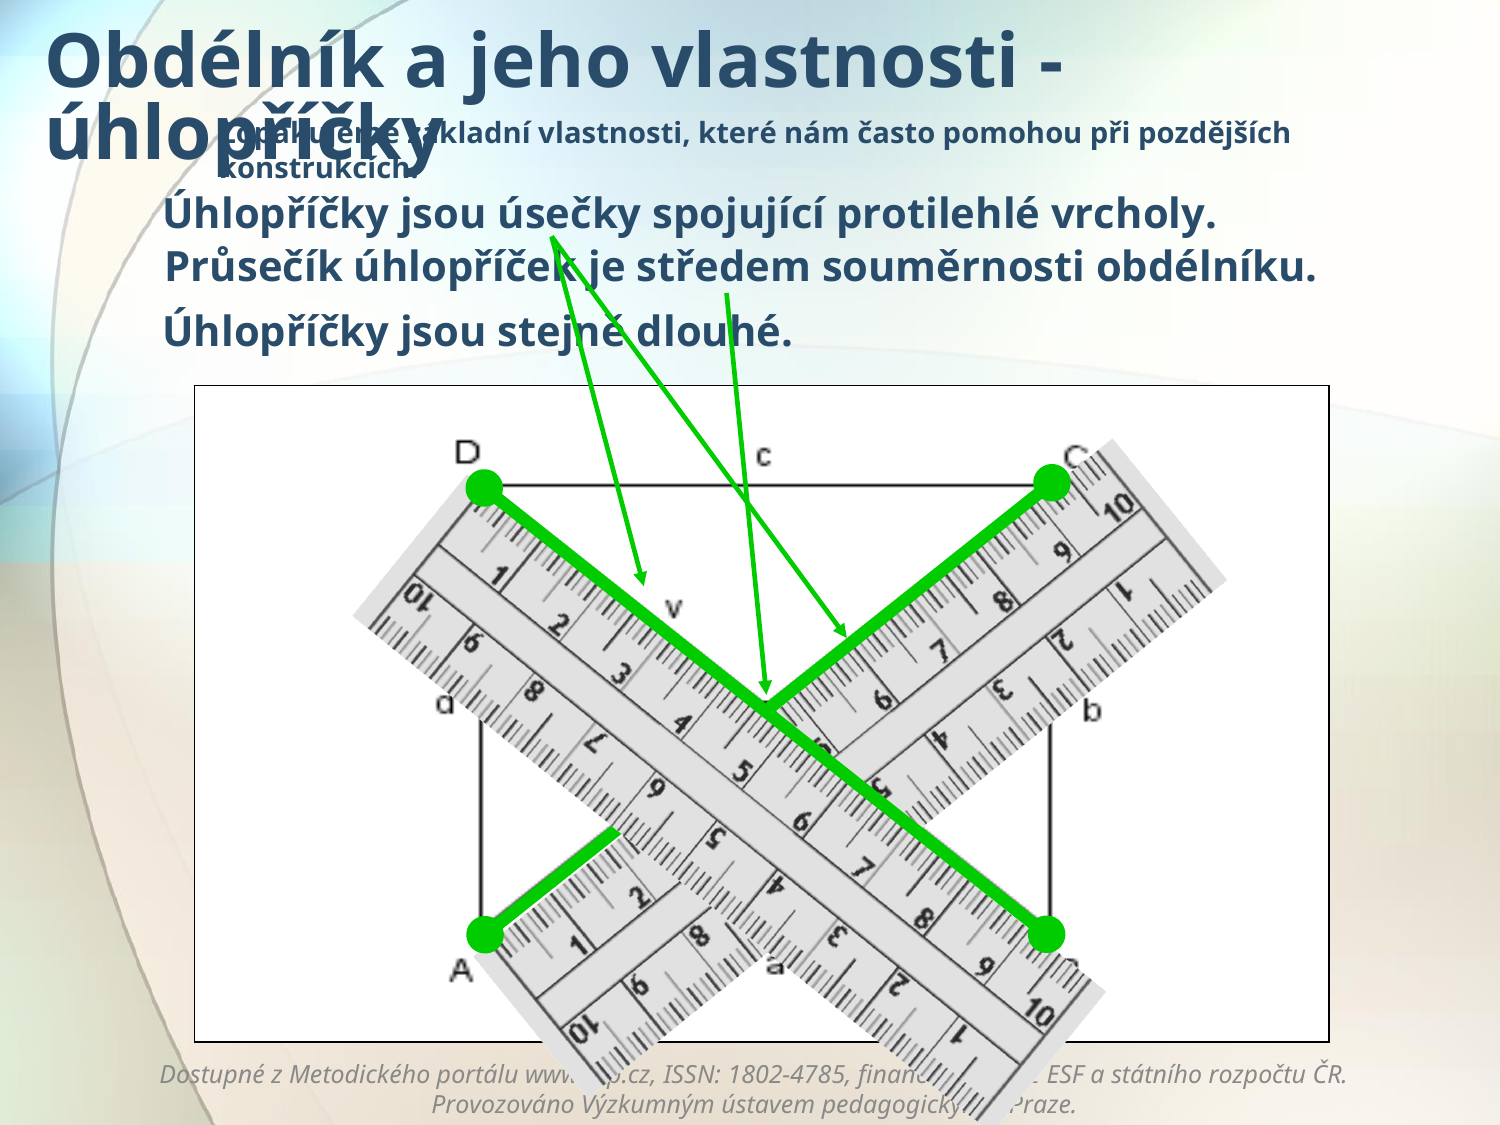

# Obdélník a jeho vlastnosti - úhlopříčky
Zopakujeme základní vlastnosti, které nám často pomohou při pozdějších konstrukcích.
Úhlopříčky jsou úsečky spojující protilehlé vrcholy.
Průsečík úhlopříček je středem souměrnosti obdélníku.
Úhlopříčky jsou stejně dlouhé.